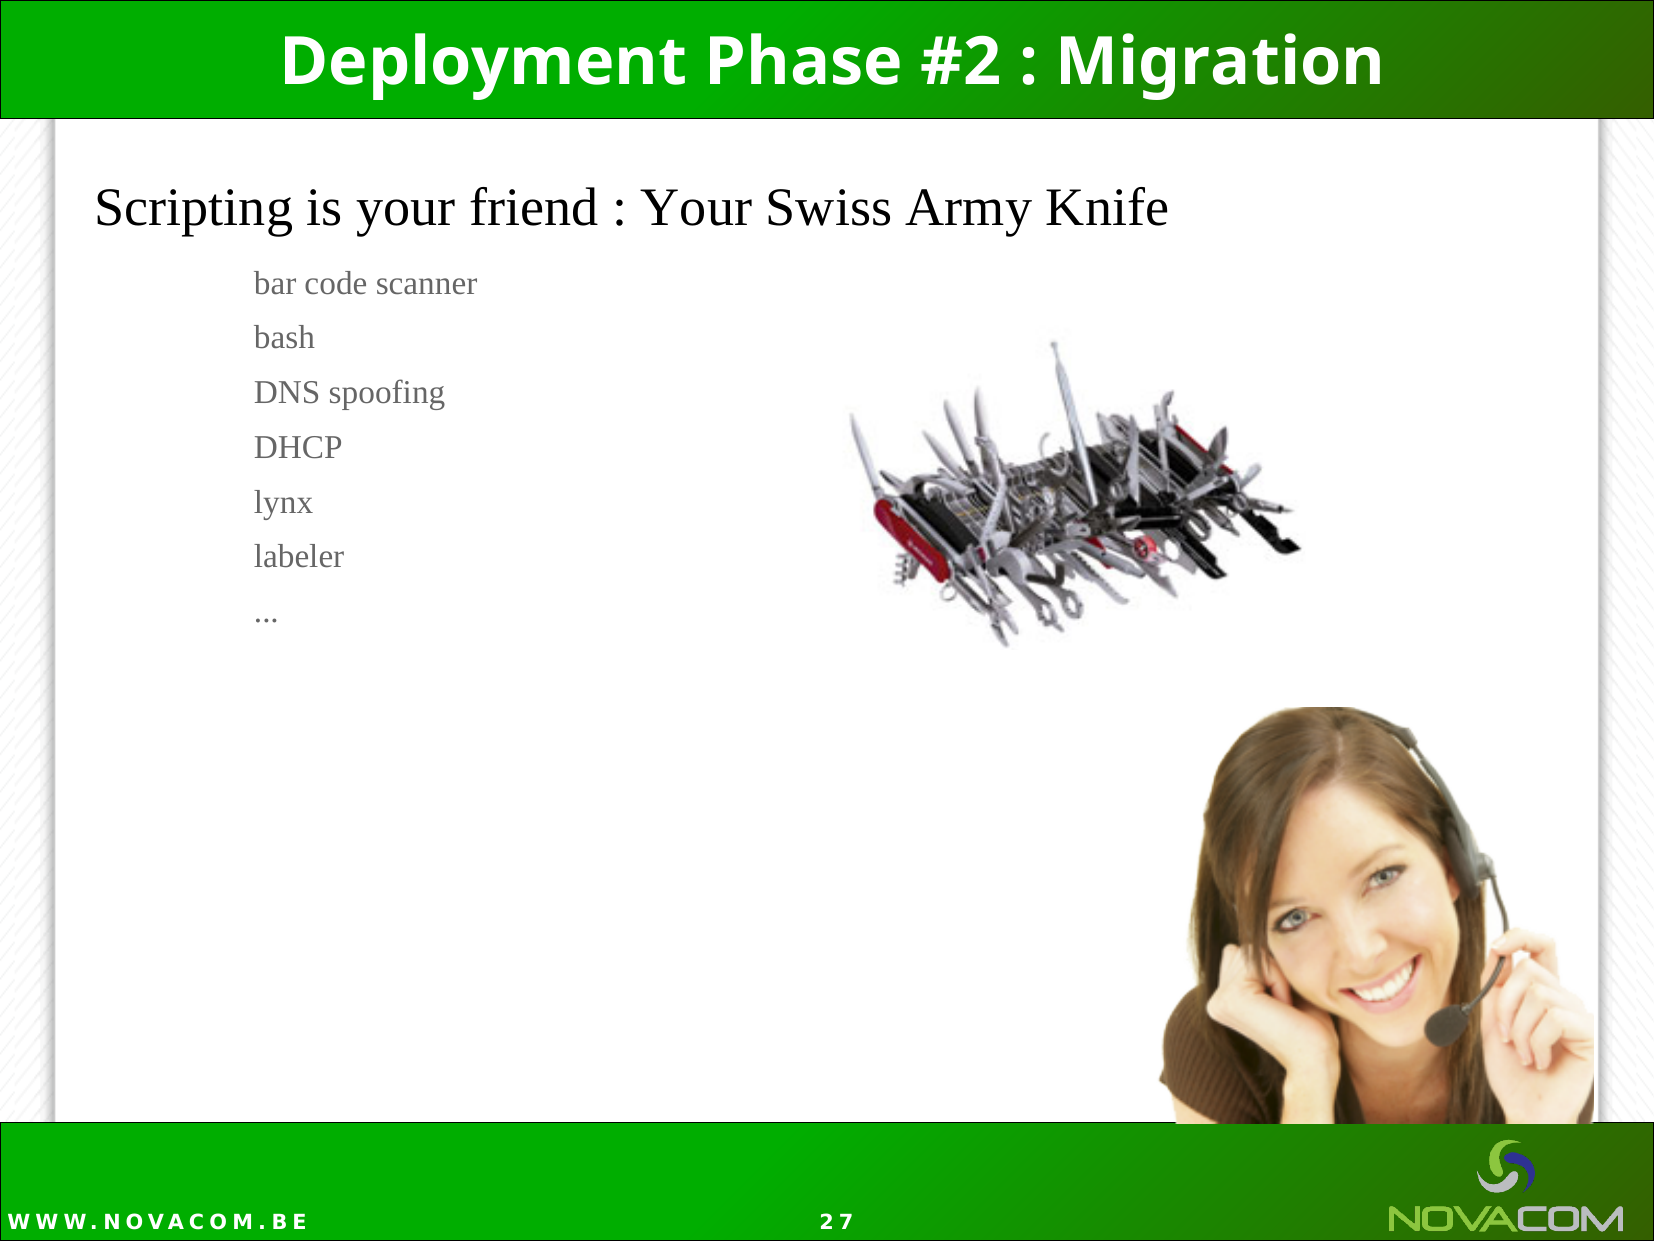

# Deployment Phase #2 : Migration
Scripting is your friend : Your Swiss Army Knife
bar code scanner
bash
DNS spoofing
DHCP
lynx
labeler
...